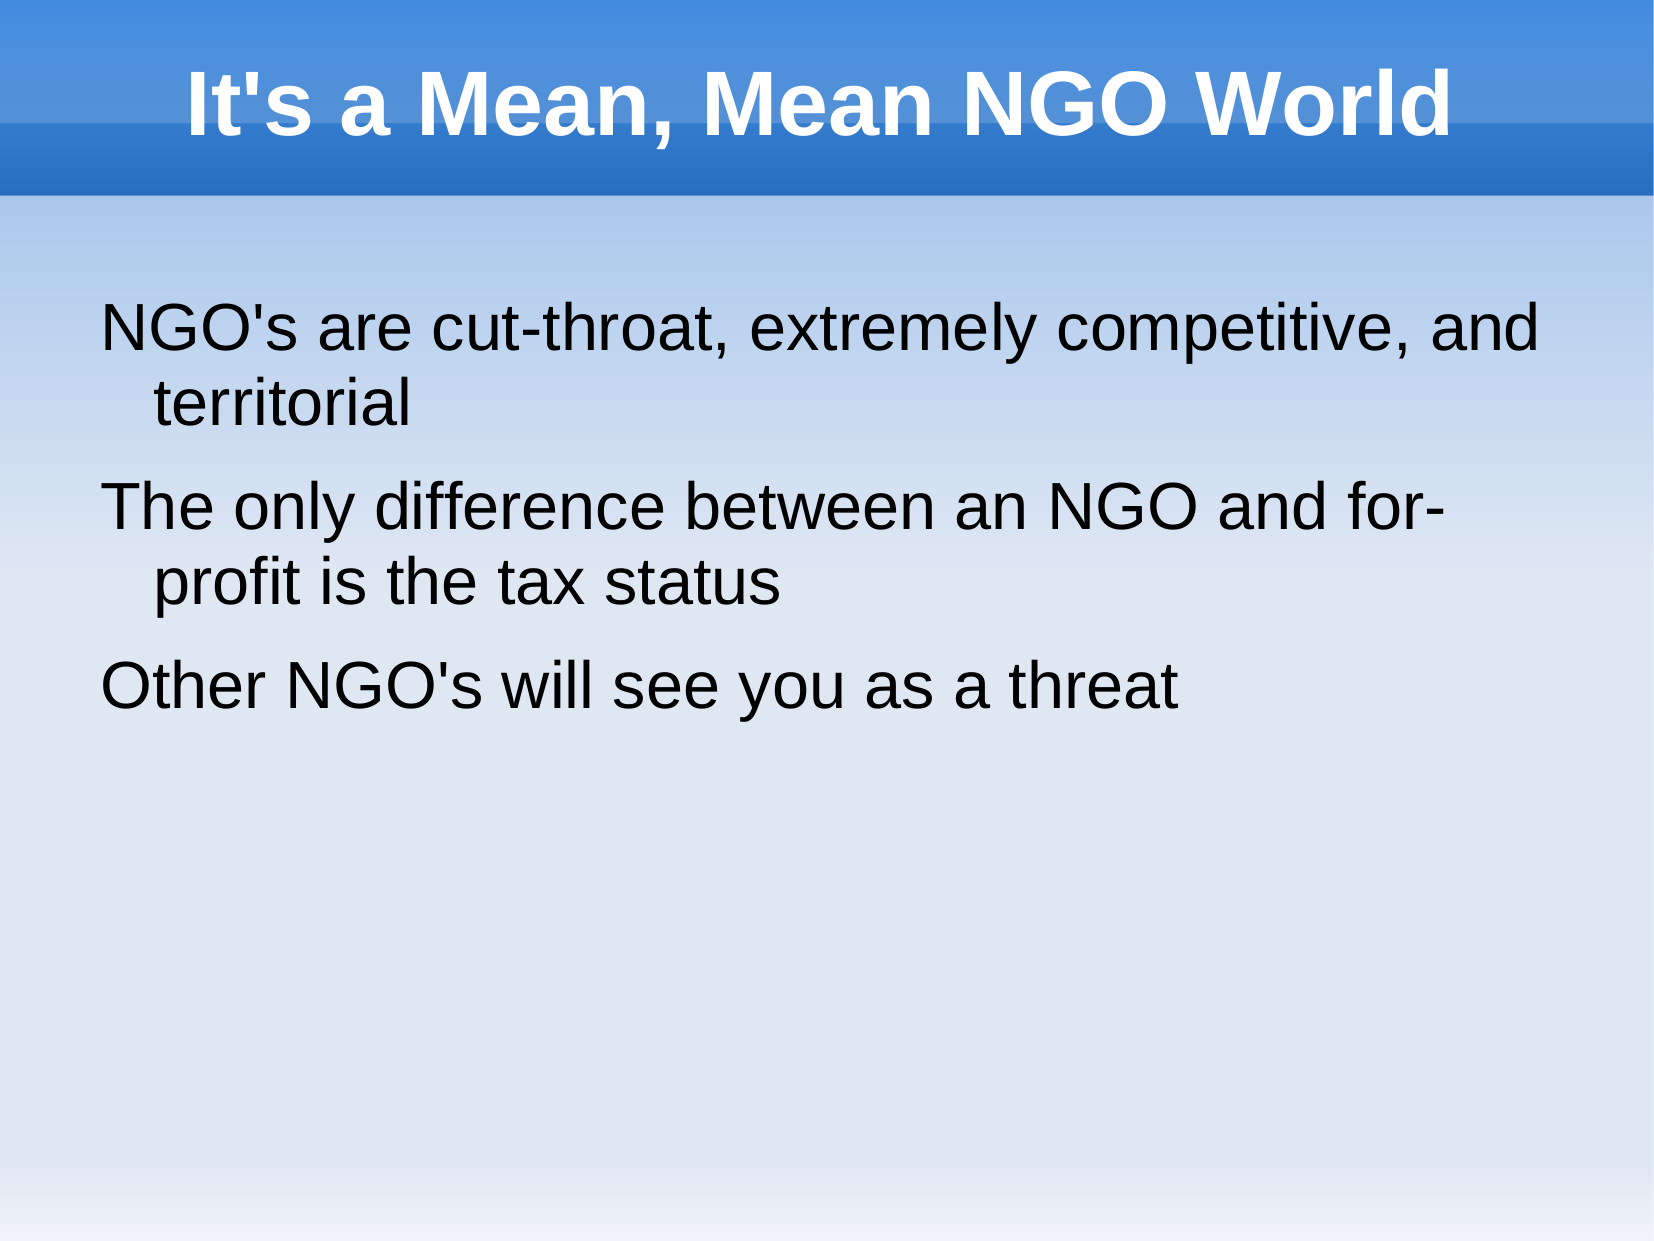

# It's a Mean, Mean NGO World
NGO's are cut-throat, extremely competitive, and territorial
The only difference between an NGO and for-profit is the tax status
Other NGO's will see you as a threat